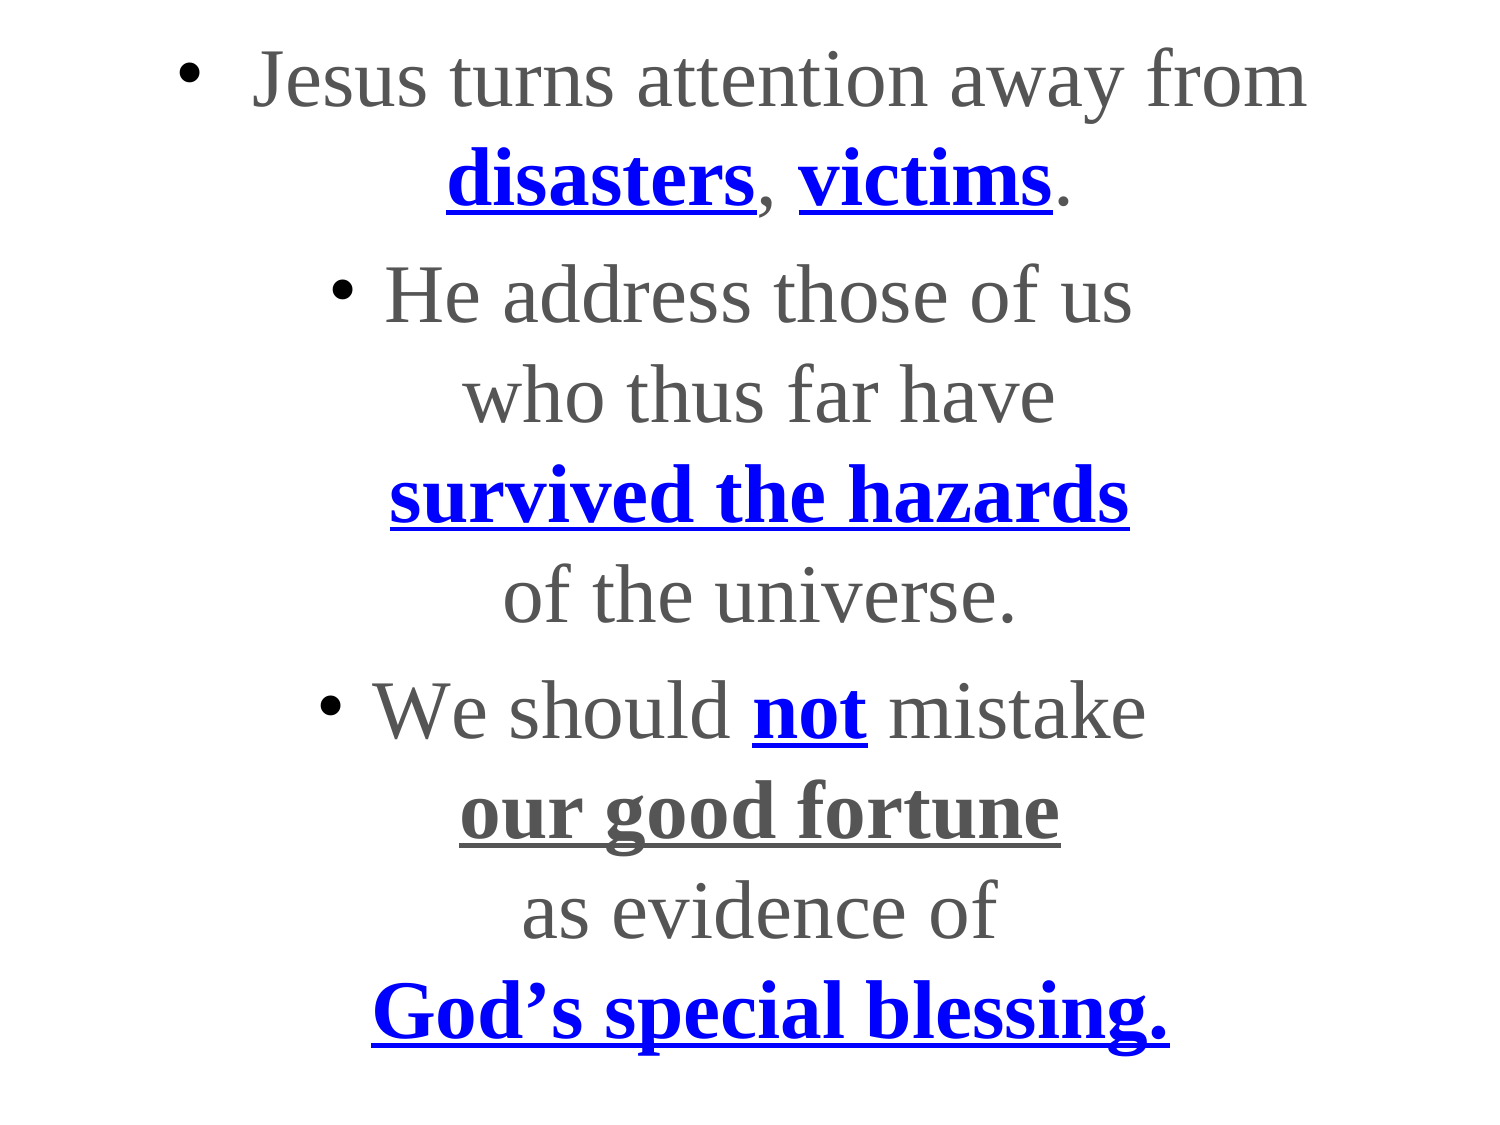

# Jesus turns attention away from disasters, victims.
He address those of us
who thus far have
survived the hazards
of the universe.
We should not mistake
our good fortune
as evidence of
God’s special blessing.